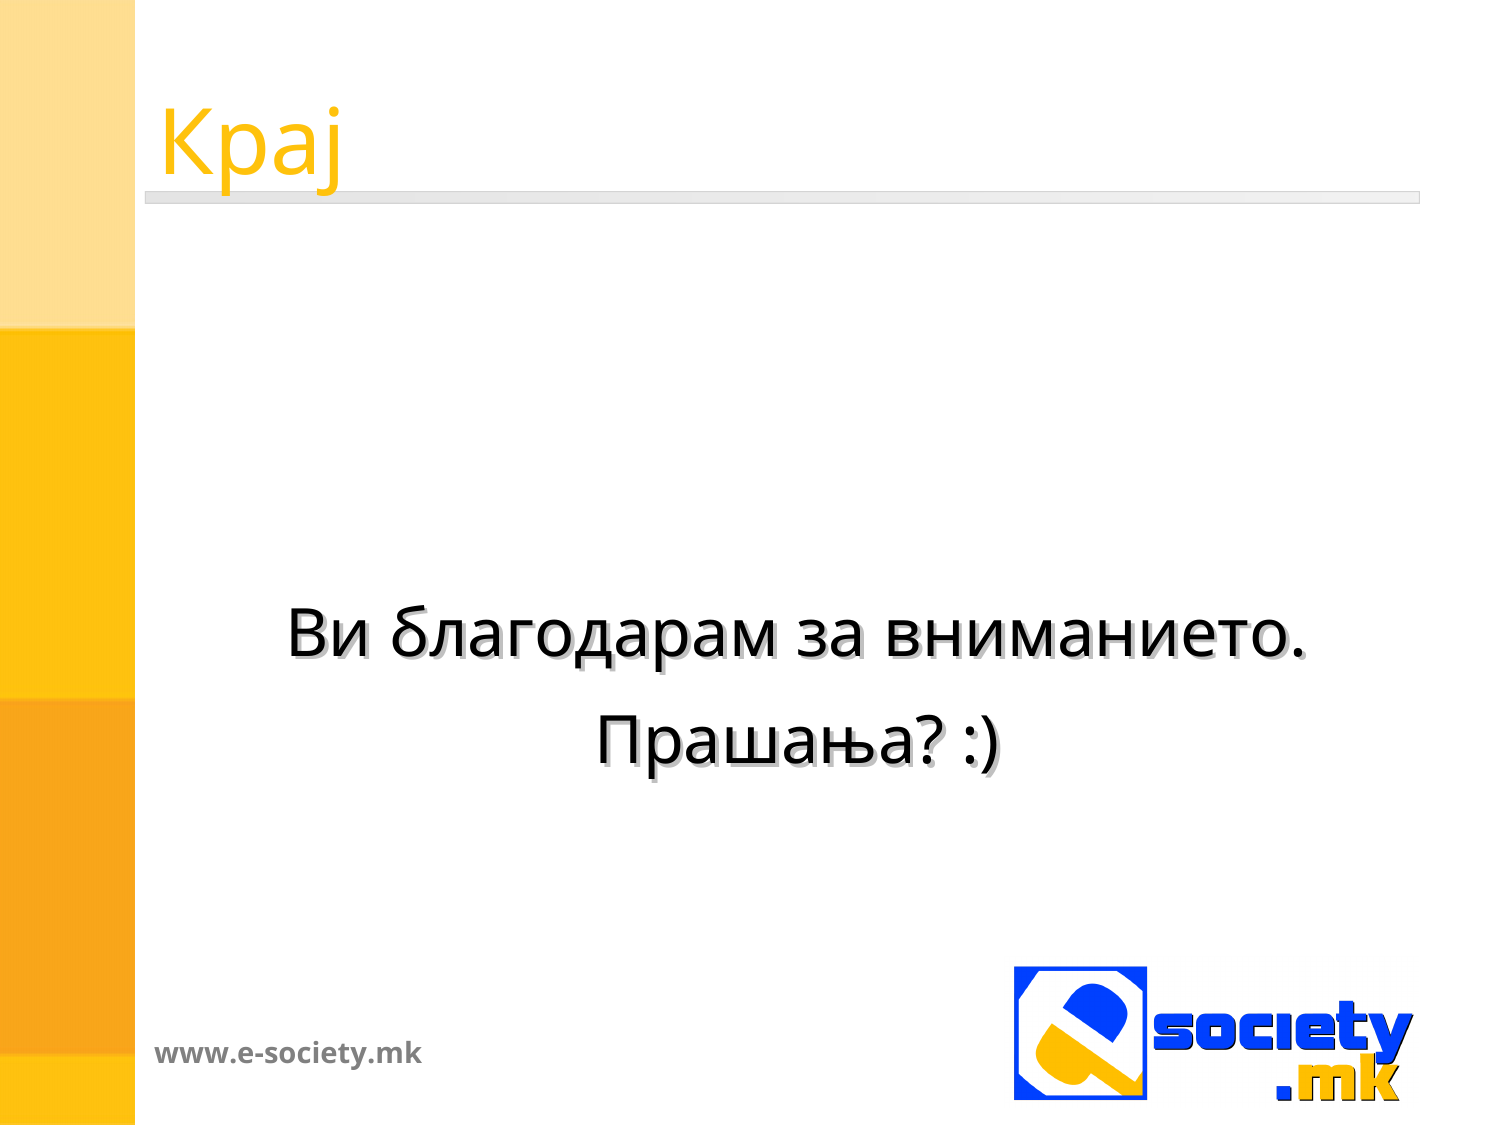

# Крај
Ви благодарам за вниманието.
Прашања? :)